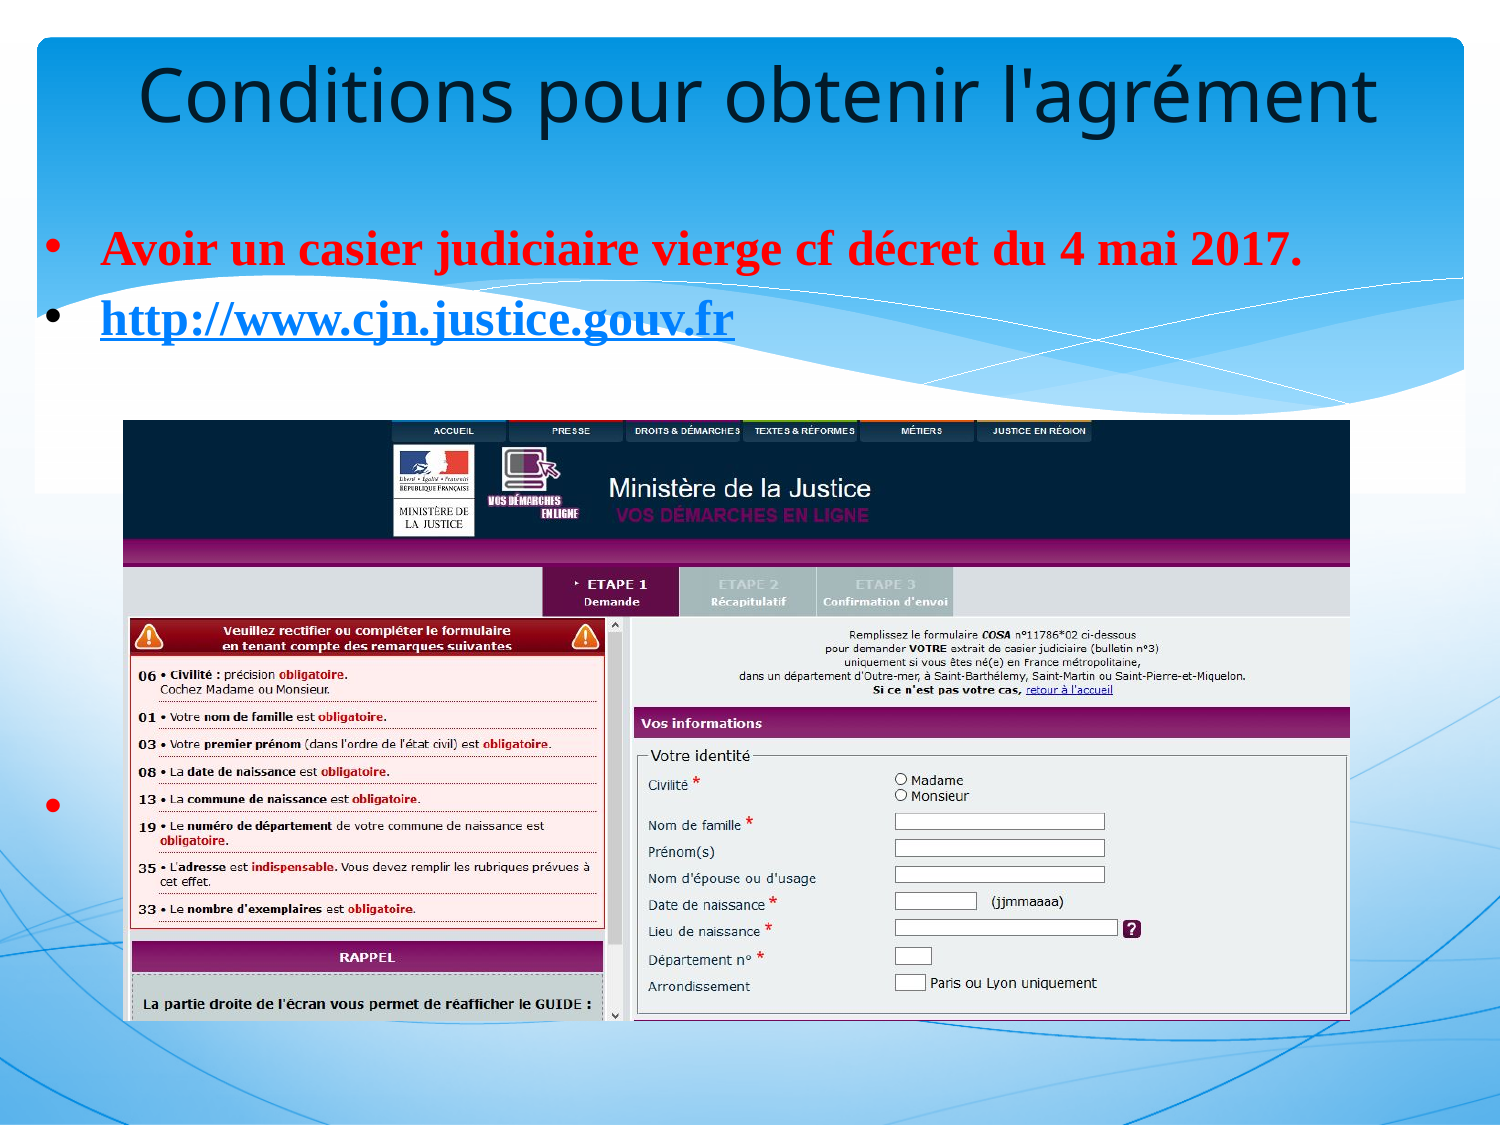

Conditions pour obtenir l'agrément
Avoir un casier judiciaire vierge cf décret du 4 mai 2017.
http://www.cjn.justice.gouv.fr